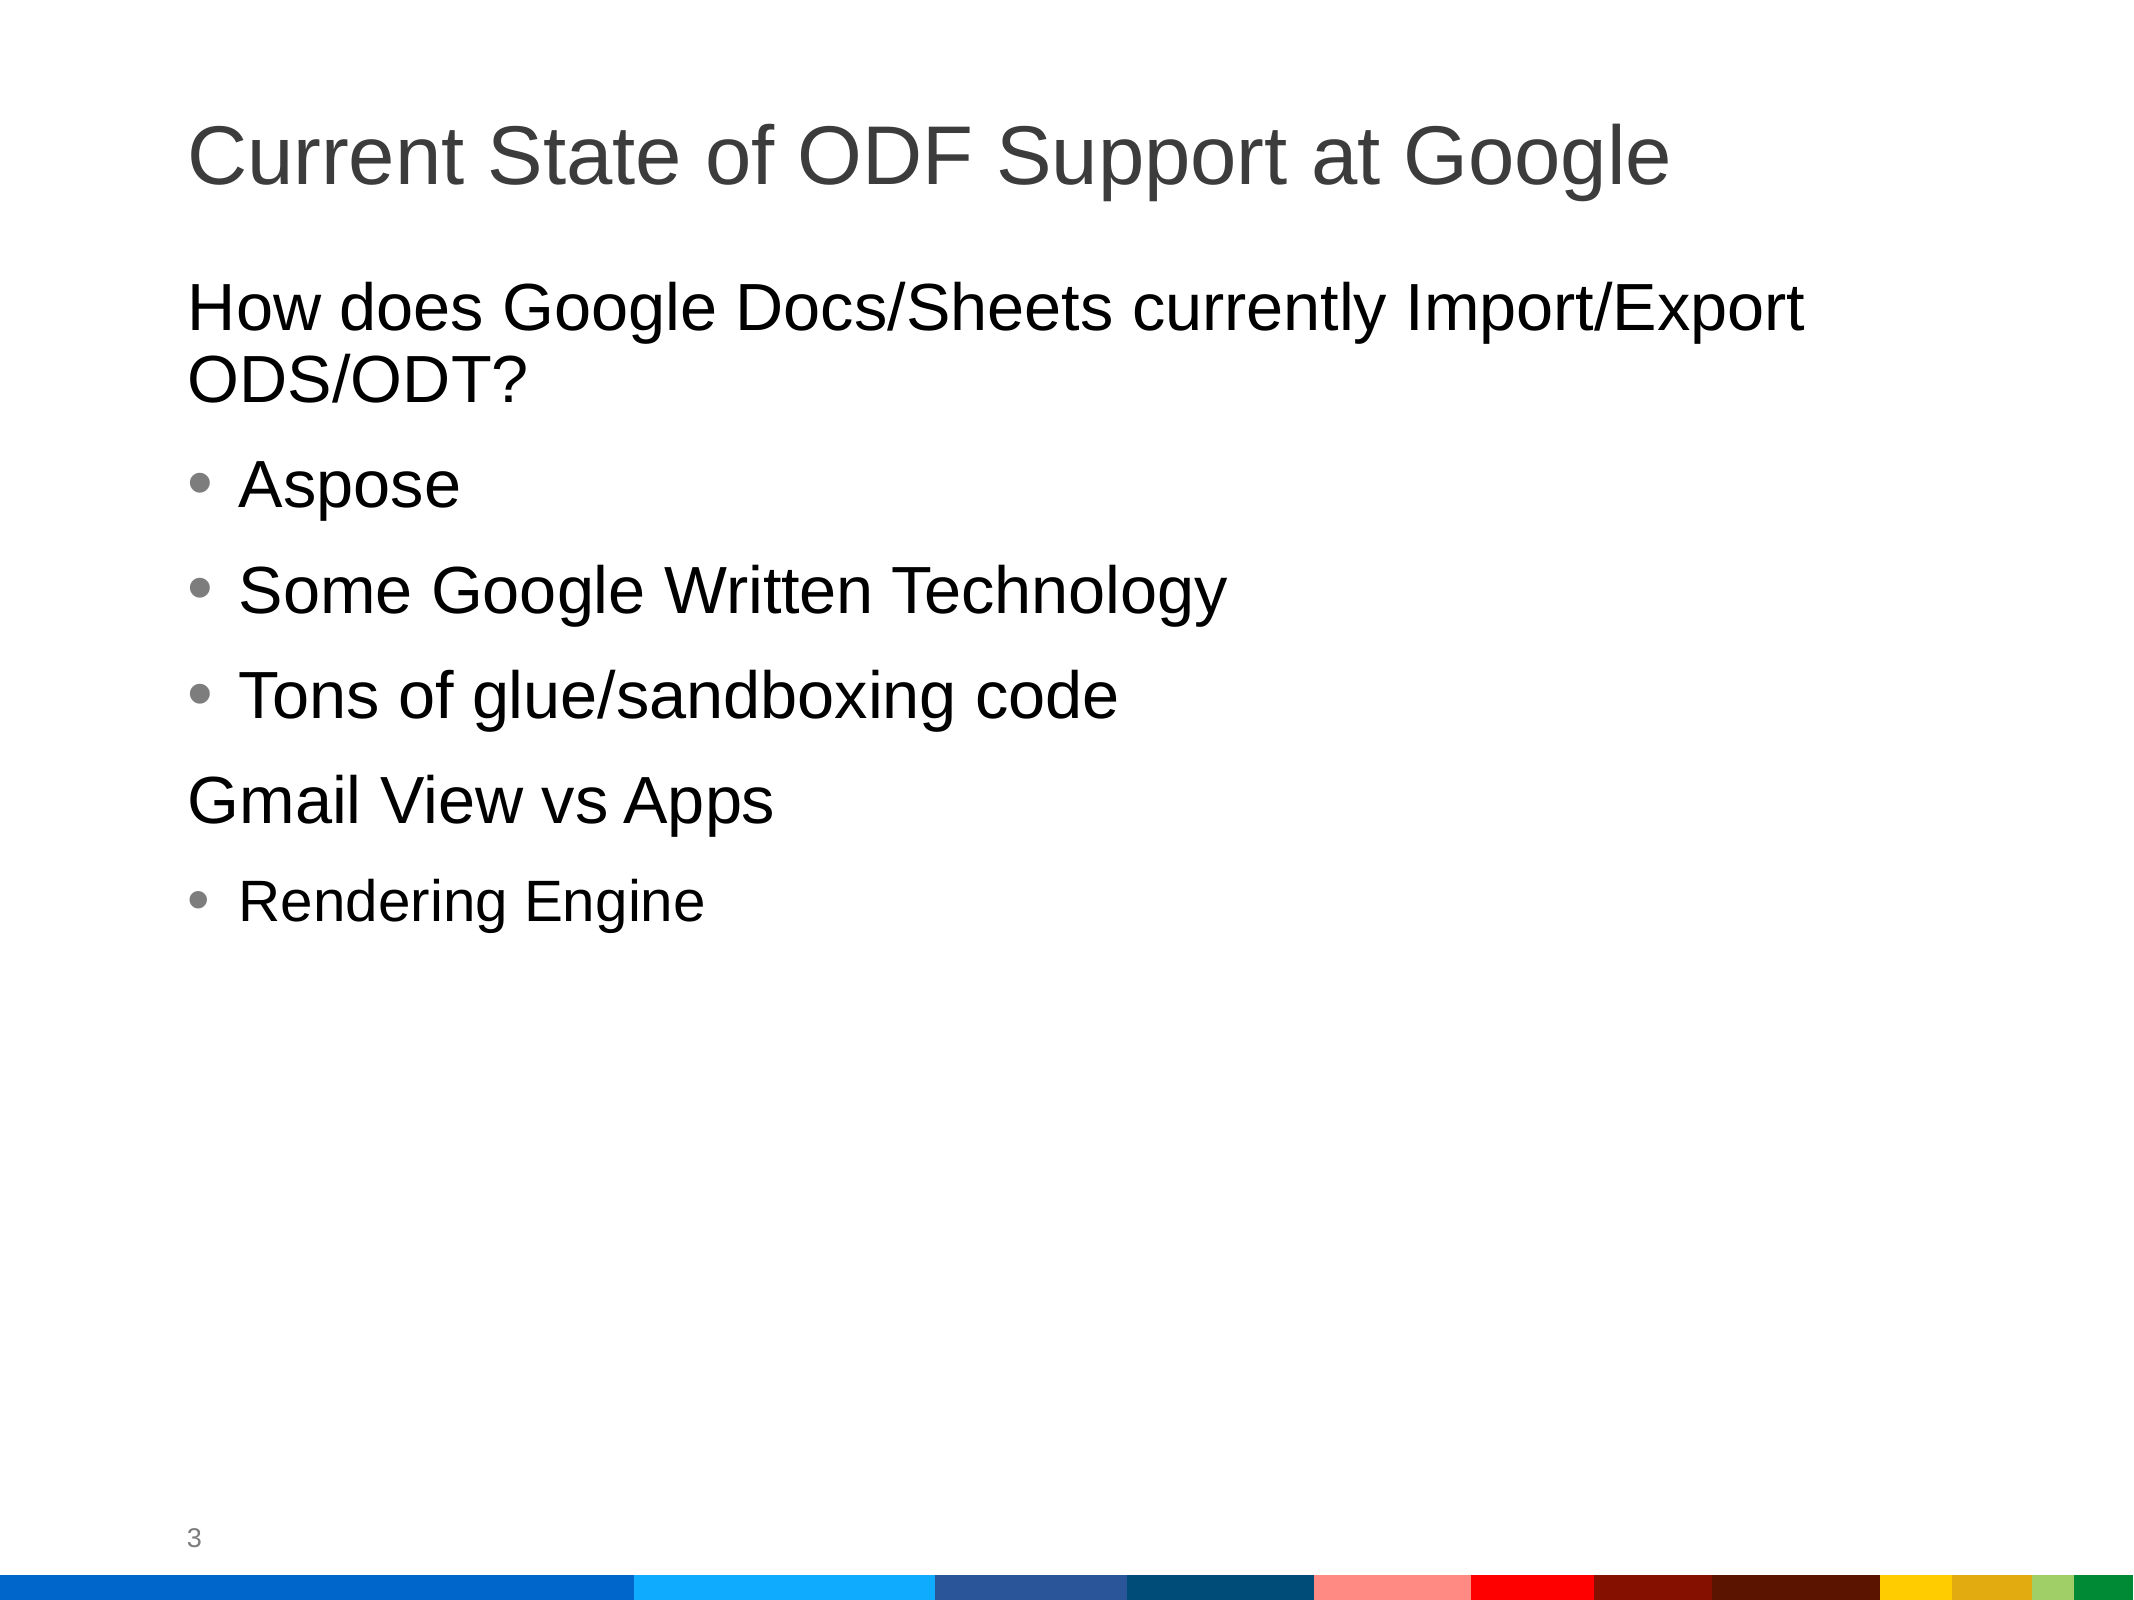

Current State of ODF Support at Google
How does Google Docs/Sheets currently Import/Export ODS/ODT?
Aspose
Some Google Written Technology
Tons of glue/sandboxing code
Gmail View vs Apps
Rendering Engine